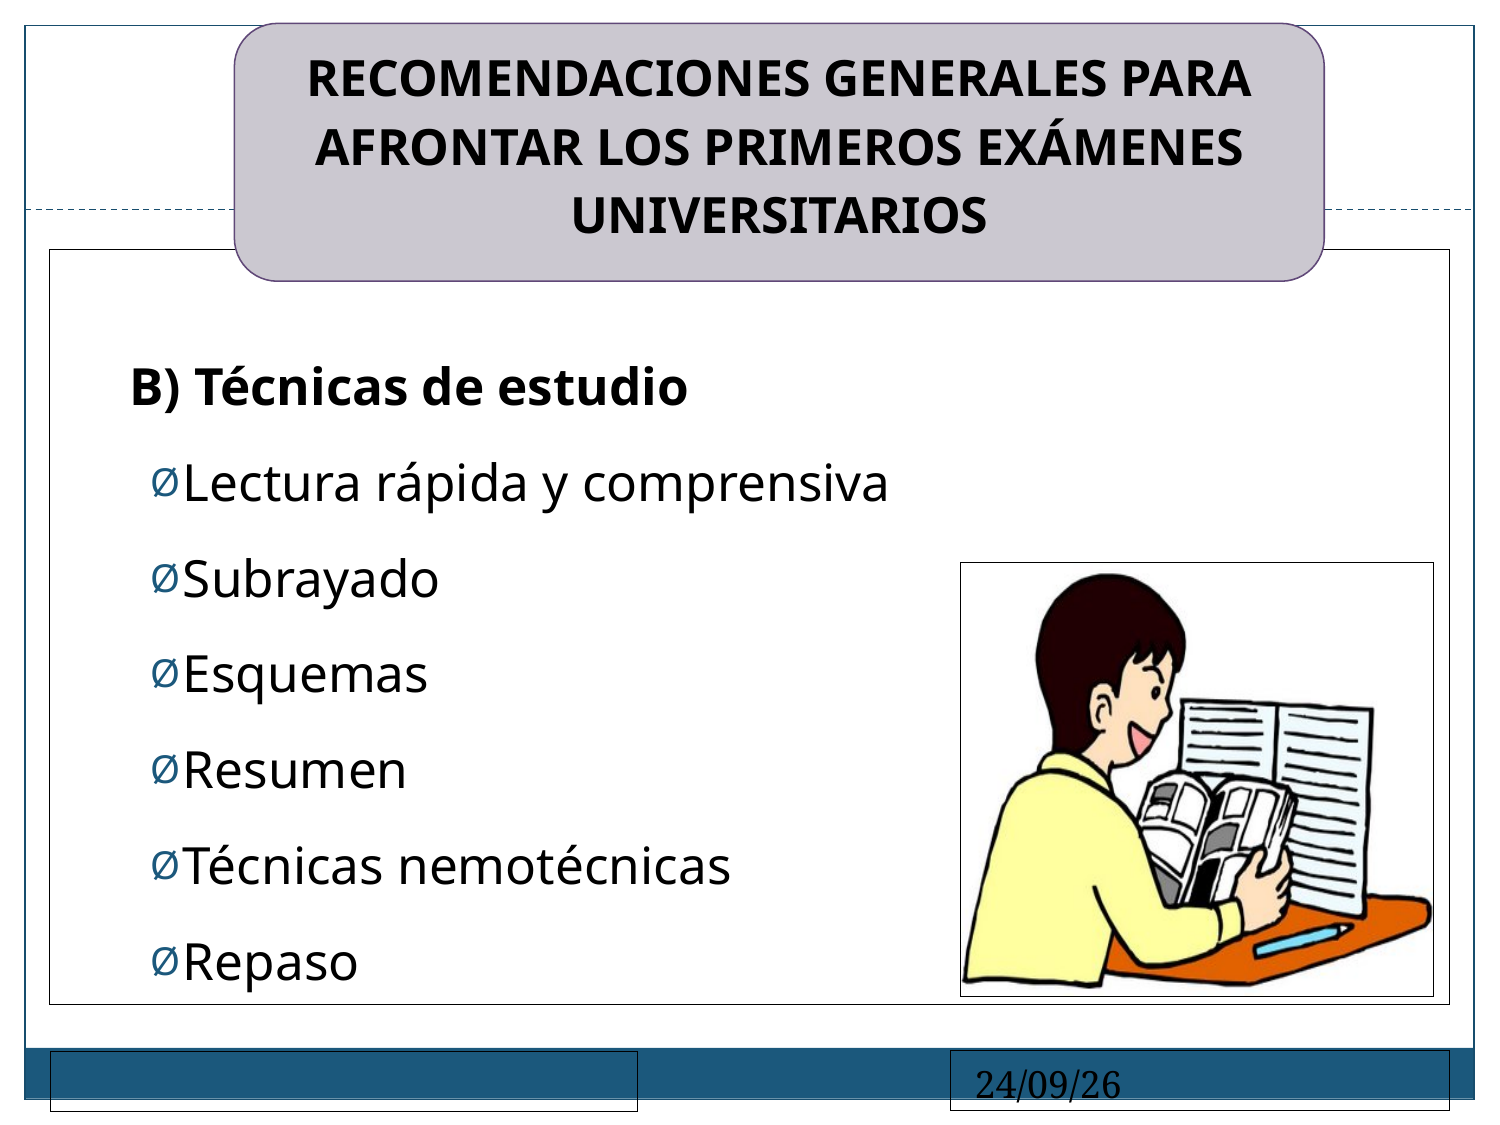

RECOMENDACIONES GENERALES PARA AFRONTAR LOS PRIMEROS EXÁMENES UNIVERSITARIOS
# B) Técnicas de estudio
Lectura rápida y comprensiva
Subrayado
Esquemas
Resumen
Técnicas nemotécnicas
Repaso